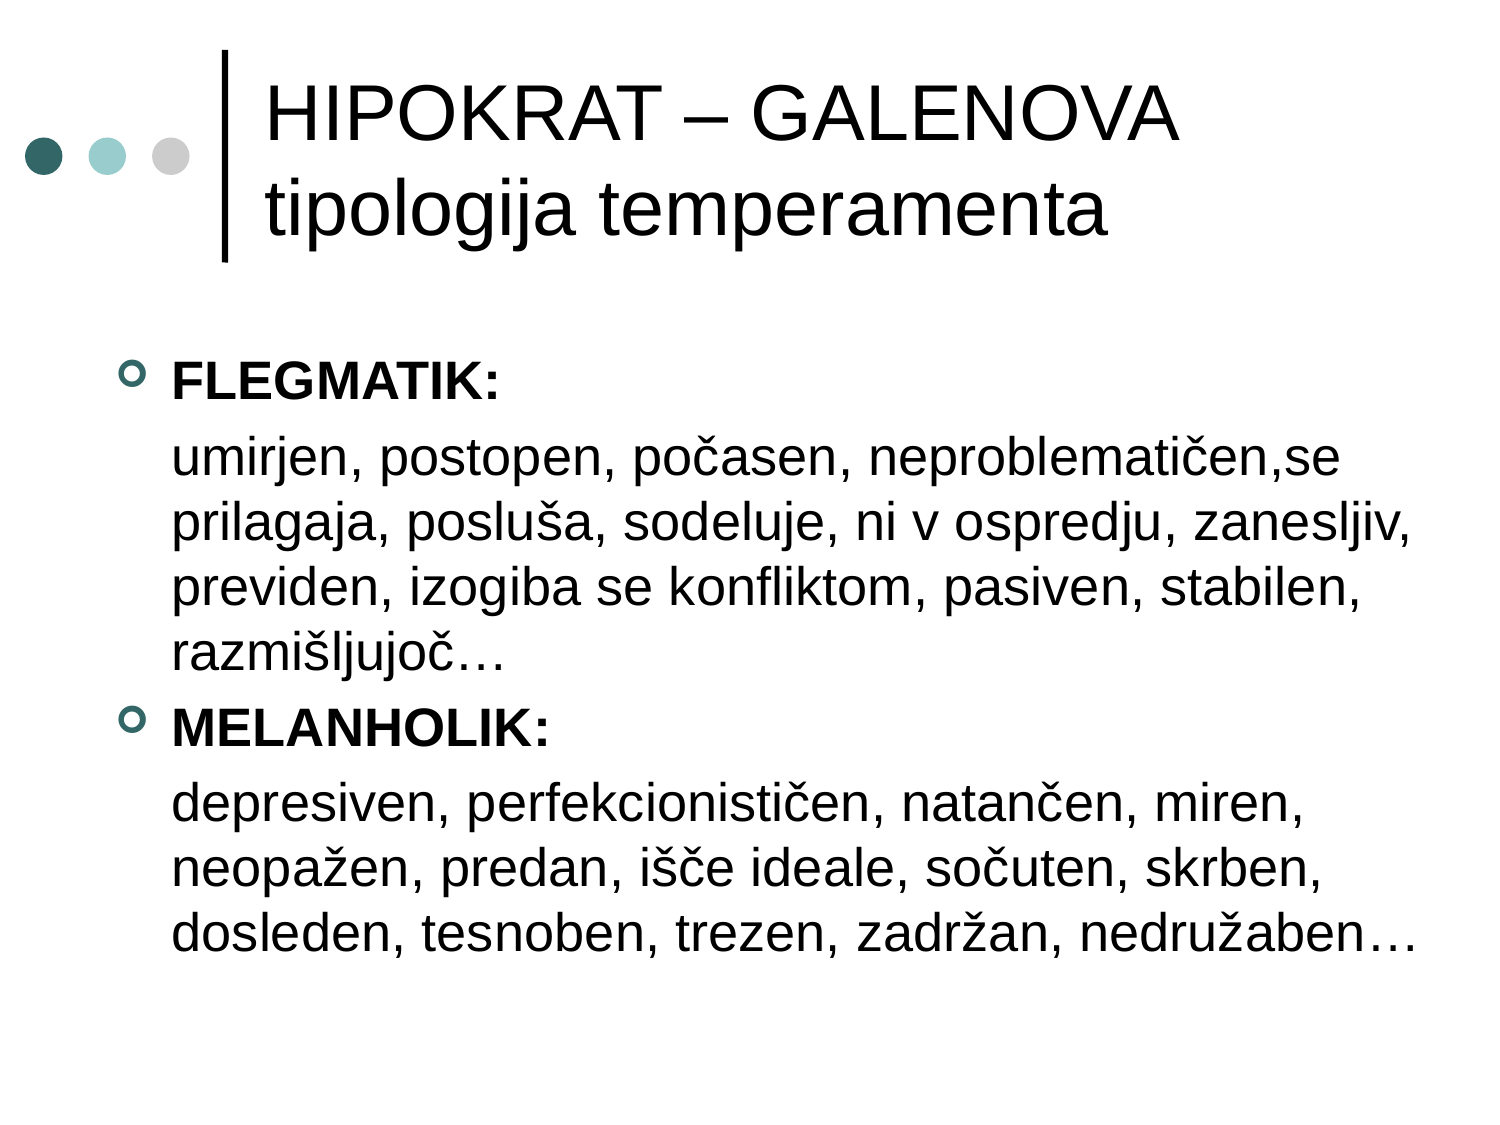

HIPOKRAT – GALENOVA tipologija temperamenta
# FLEGMATIK:
	umirjen, postopen, počasen, neproblematičen,se prilagaja, posluša, sodeluje, ni v ospredju, zanesljiv, previden, izogiba se konfliktom, pasiven, stabilen, razmišljujoč…
MELANHOLIK:
	depresiven, perfekcionističen, natančen, miren, neopažen, predan, išče ideale, sočuten, skrben, dosleden, tesnoben, trezen, zadržan, nedružaben…